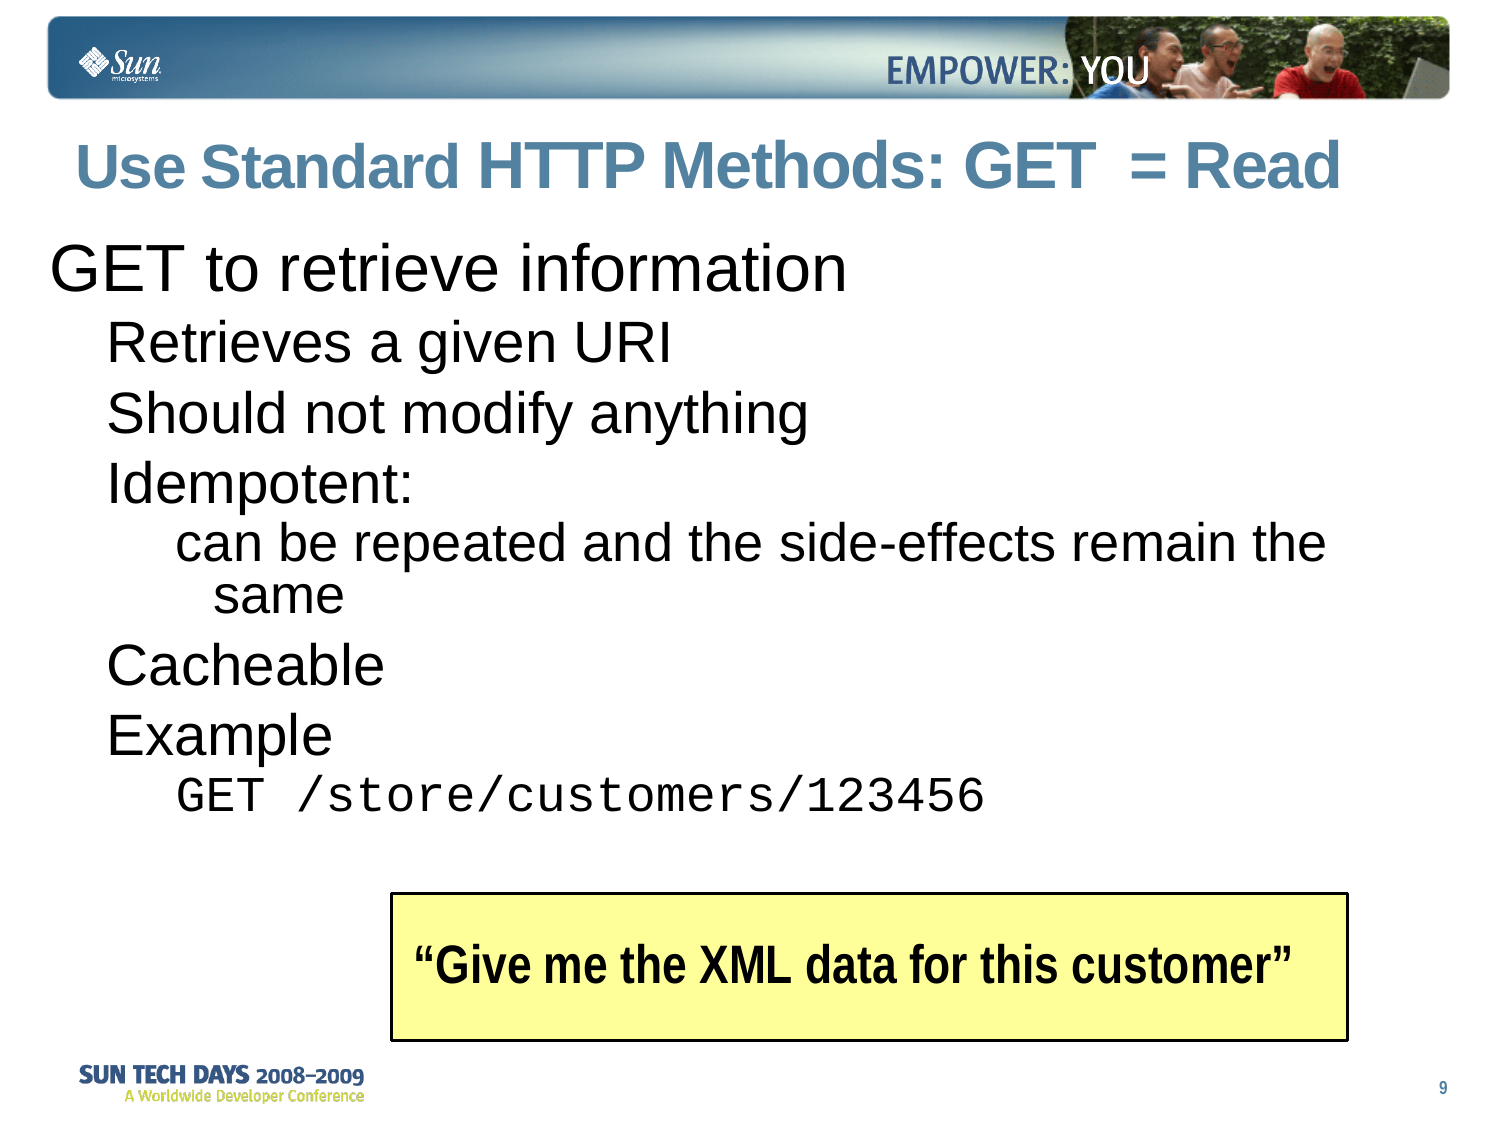

# Use Standard HTTP Methods: GET = Read
GET to retrieve information
Retrieves a given URI
Should not modify anything
Idempotent:
can be repeated and the side-effects remain the same
Cacheable
Example
GET /store/customers/123456
 “Give me the XML data for this customer”